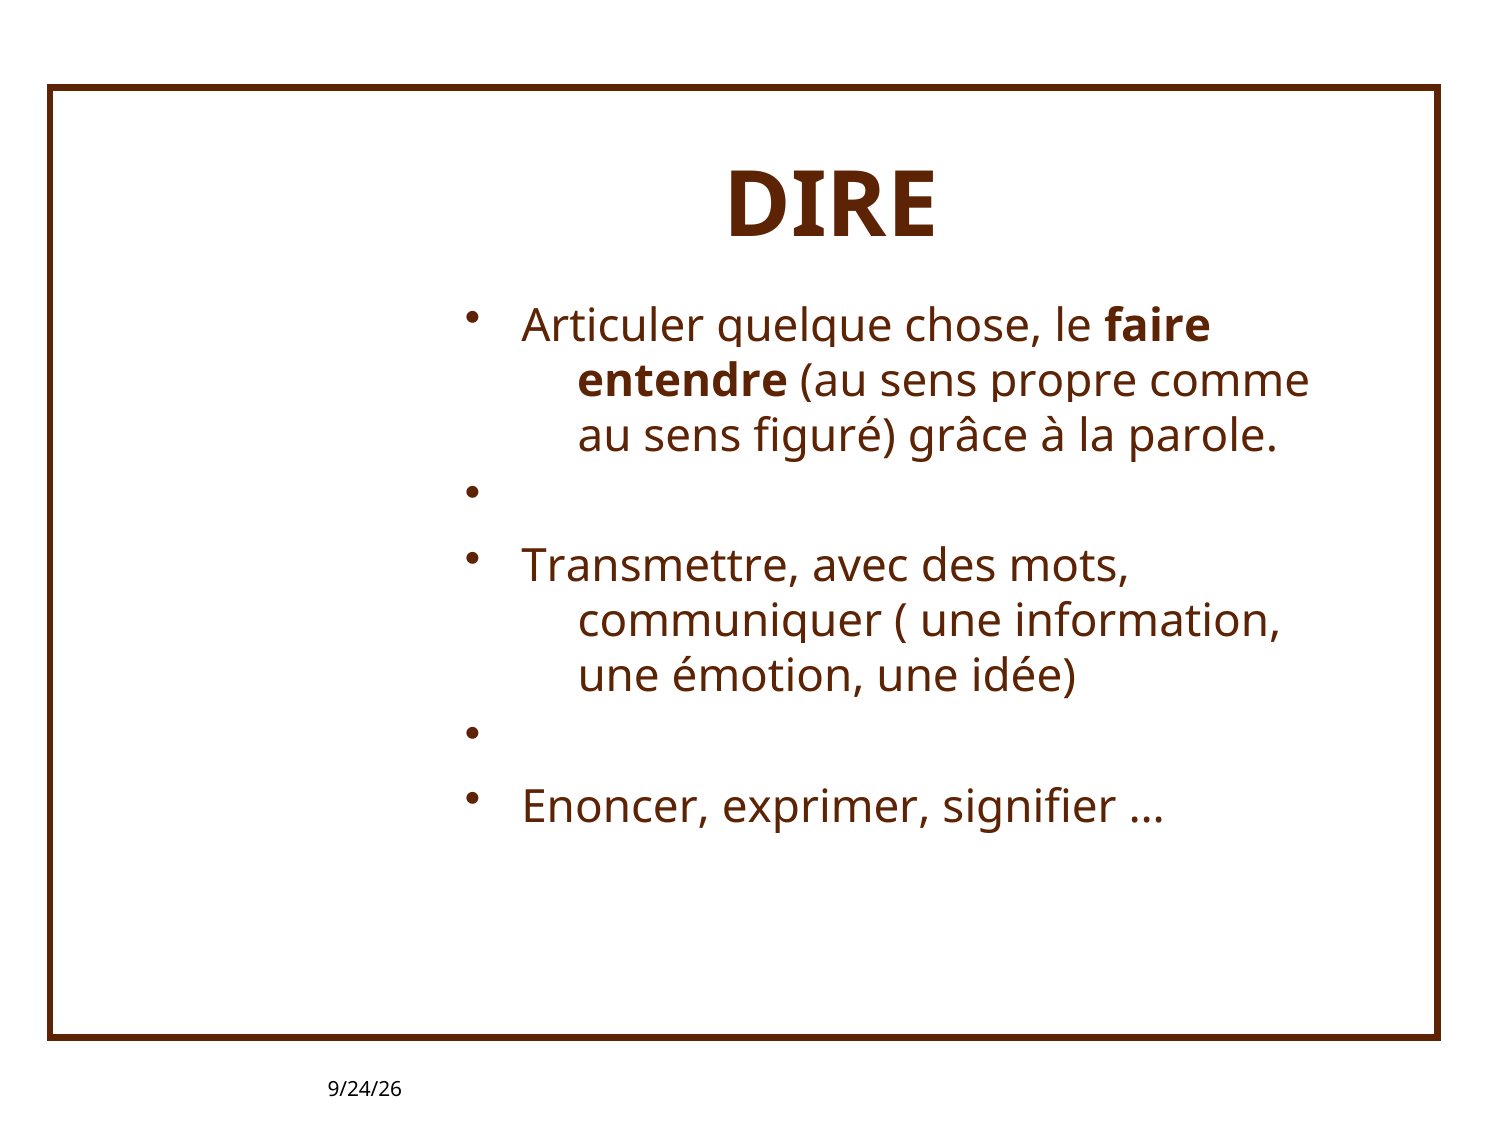

# DIRE
Articuler quelque chose, le faire entendre (au sens propre comme au sens figuré) grâce à la parole.
Transmettre, avec des mots, communiquer ( une information, une émotion, une idée)
Enoncer, exprimer, signifier …